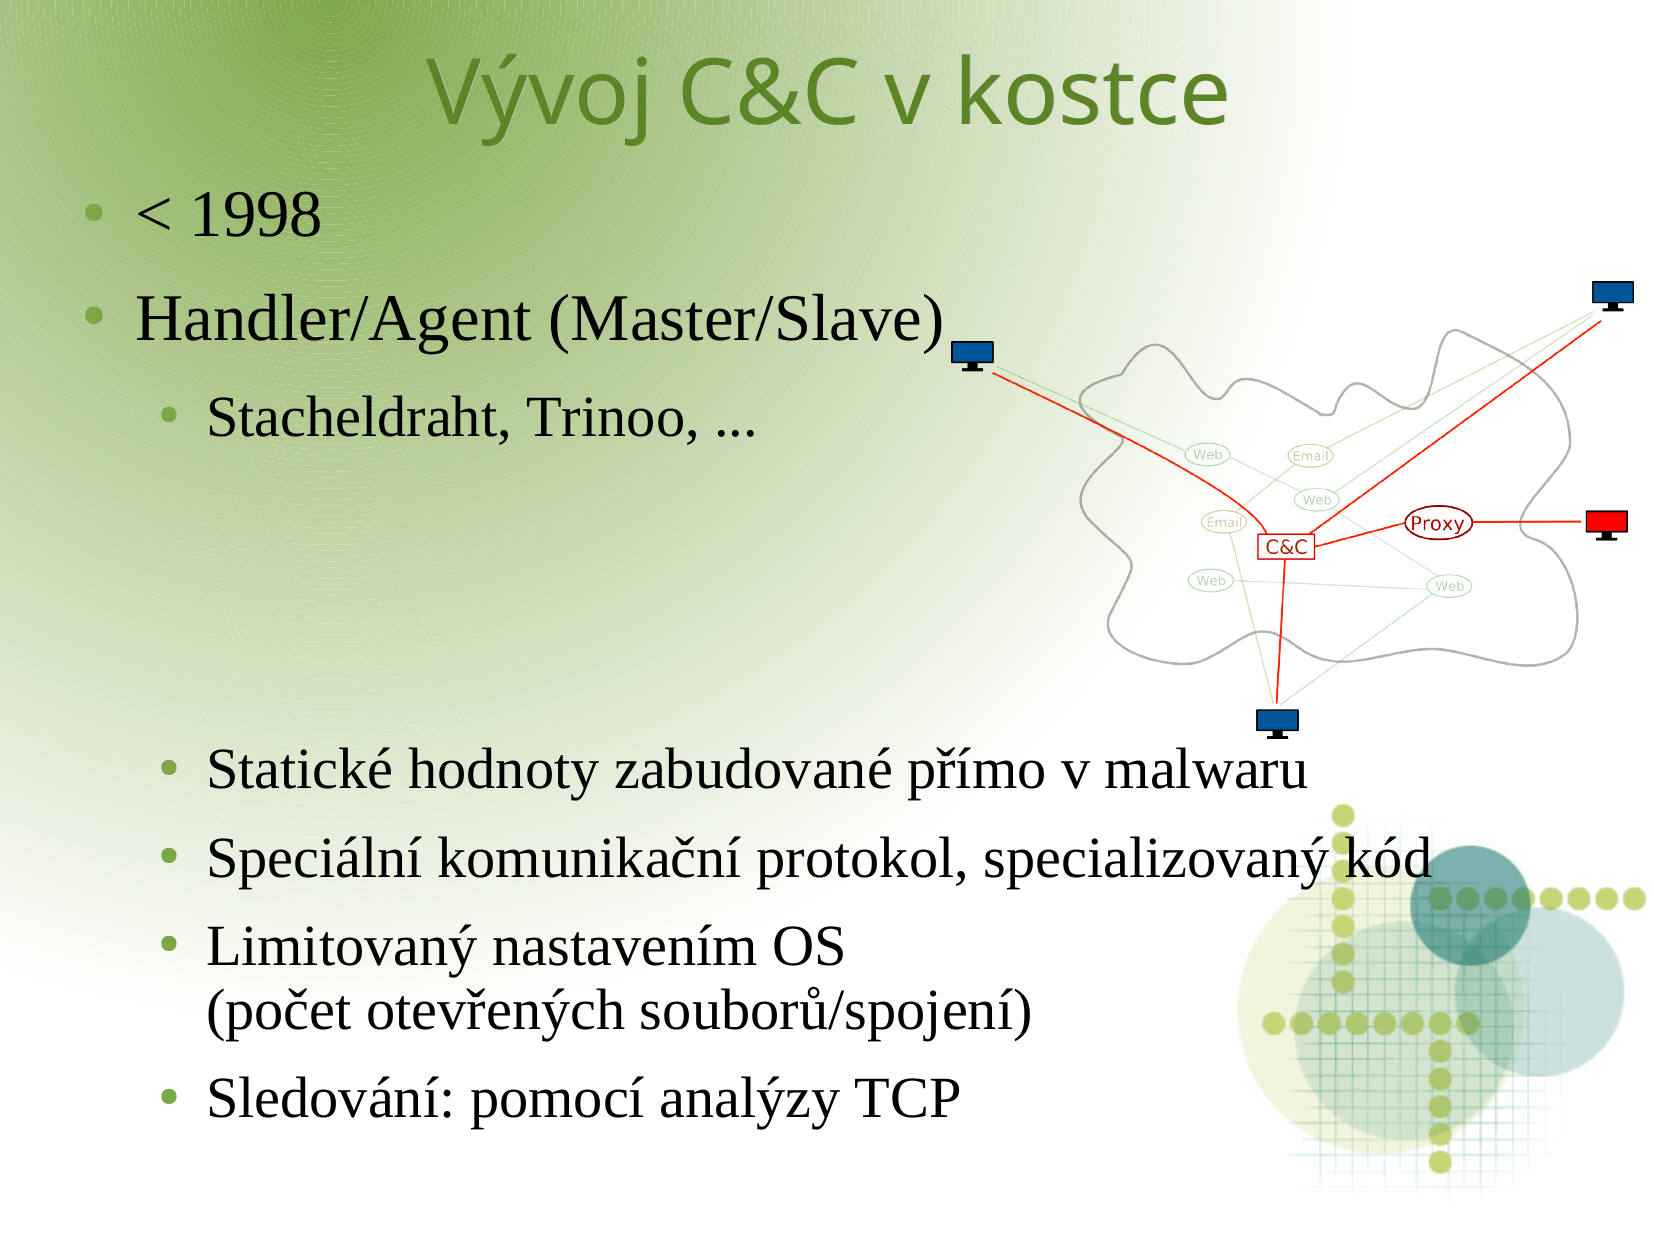

# Vývoj C&C v kostce
< 1998
Handler/Agent (Master/Slave)
Stacheldraht, Trinoo, ...
Statické hodnoty zabudované přímo v malwaru
Speciální komunikační protokol, specializovaný kód
Limitovaný nastavením OS
(počet otevřených souborů/spojení)
Sledování: pomocí analýzy TCP